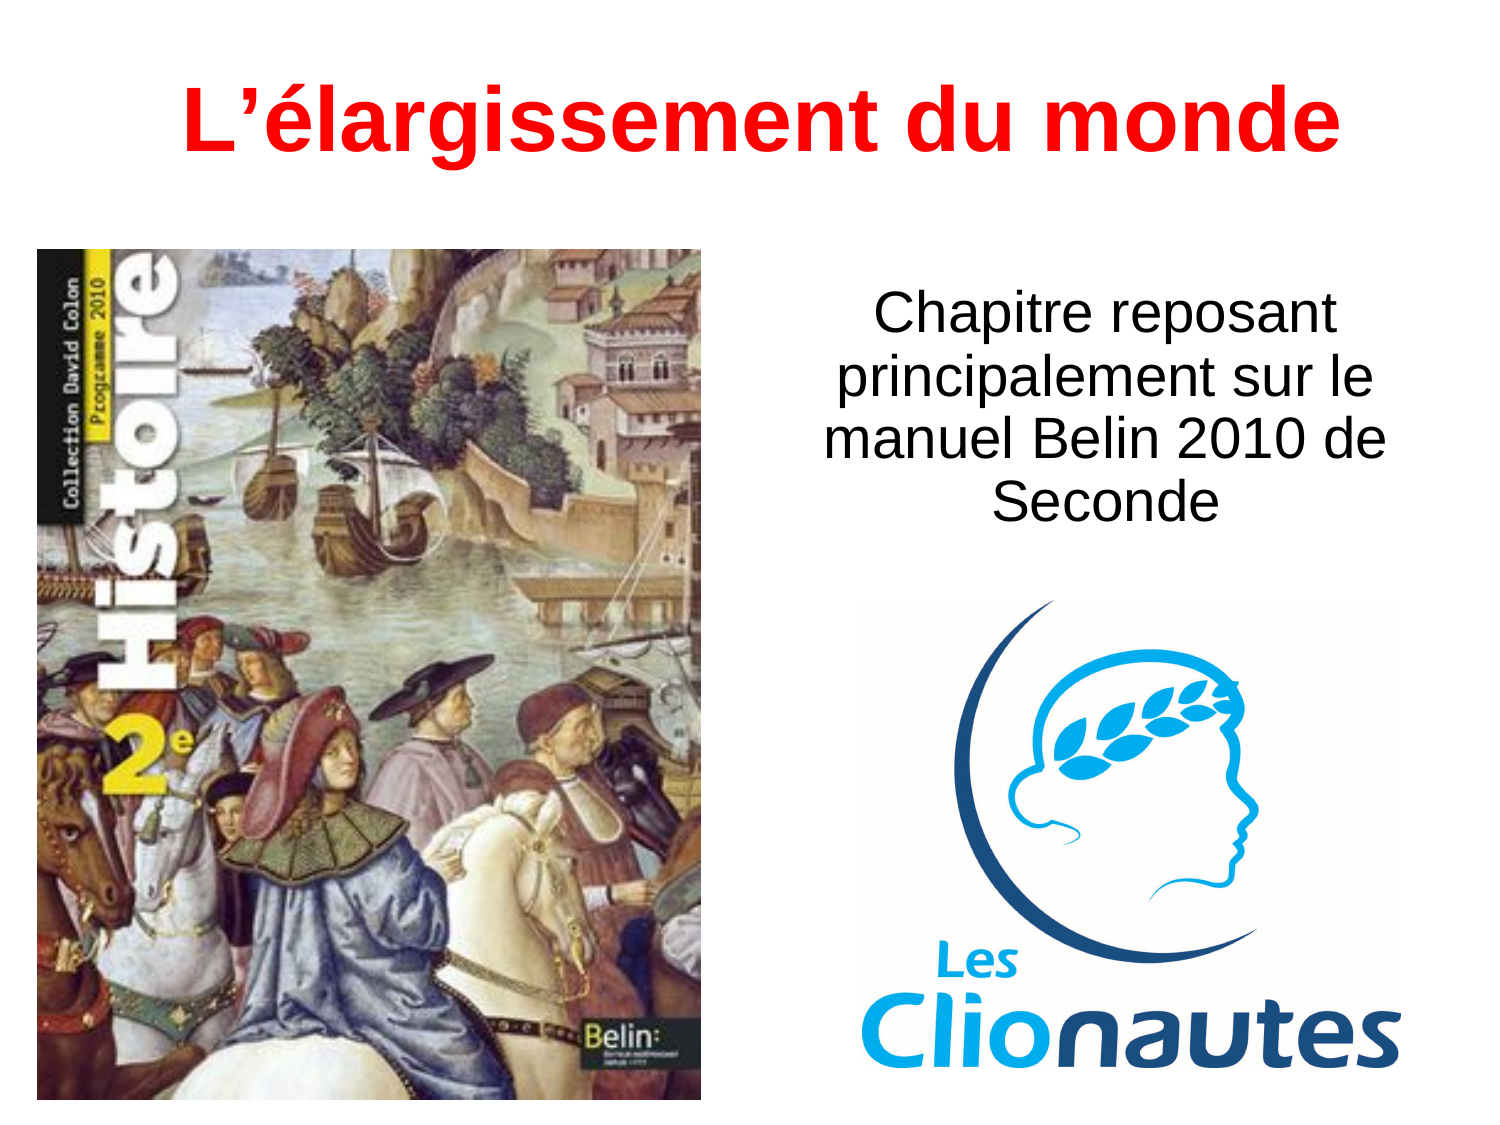

# L’élargissement du monde
Chapitre reposant principalement sur le manuel Belin 2010 de Seconde